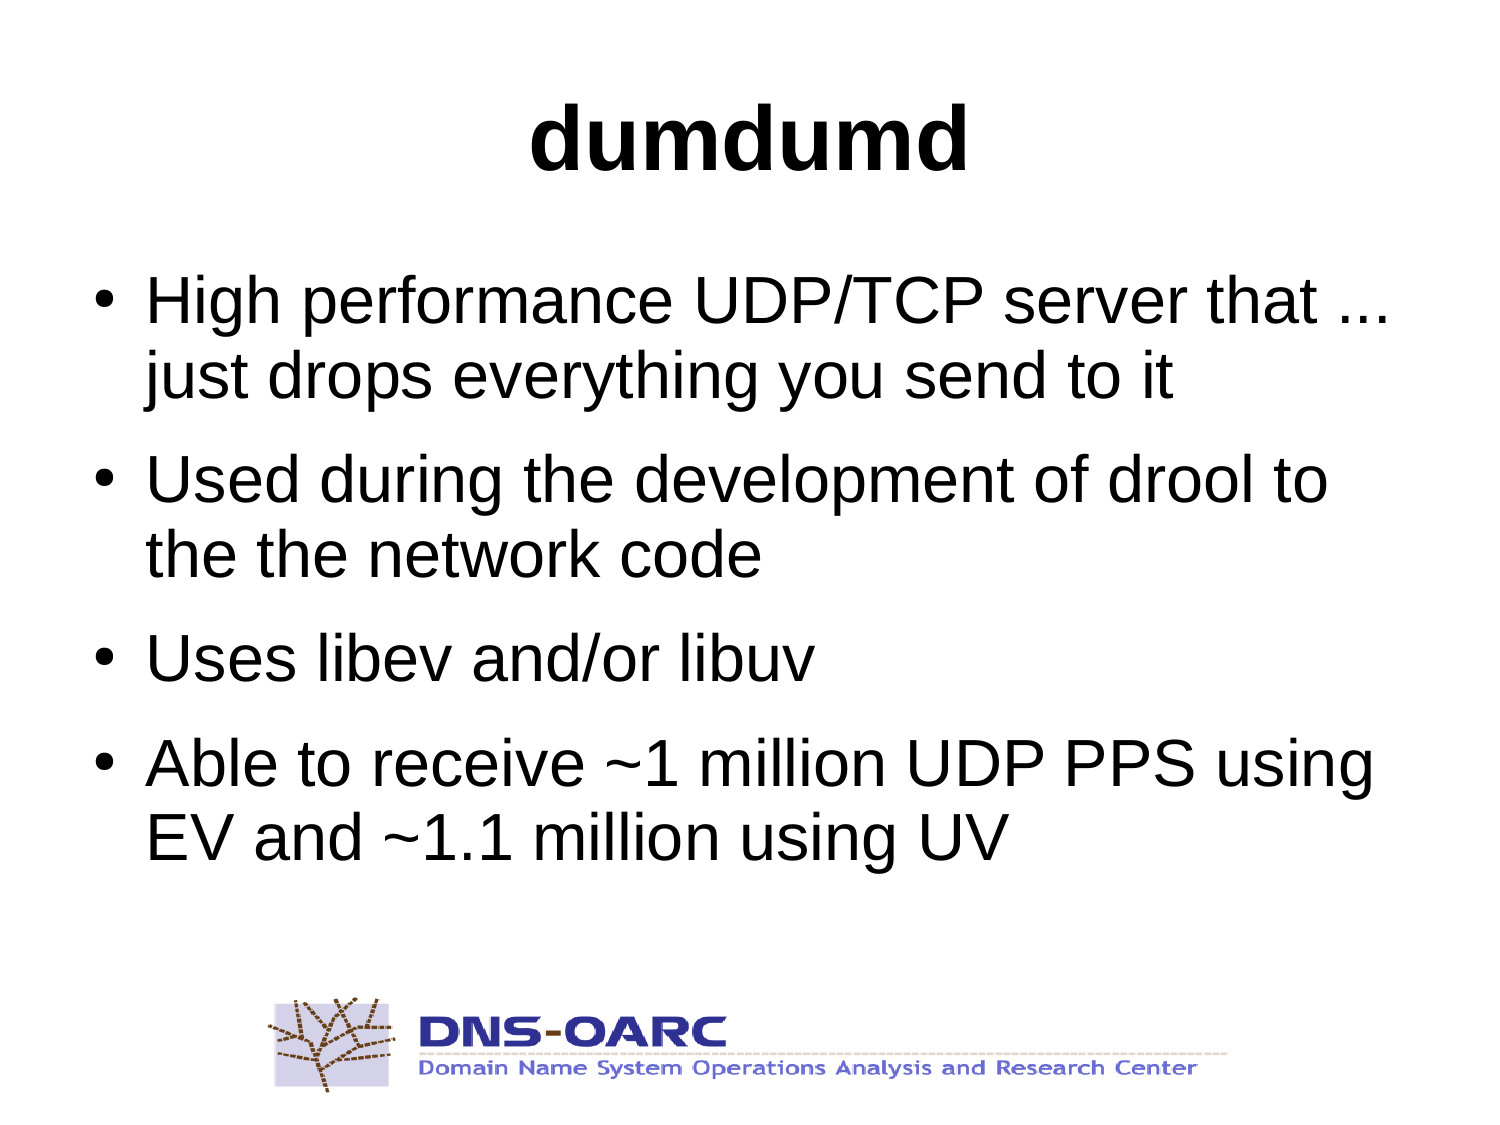

# dumdumd
High performance UDP/TCP server that ... just drops everything you send to it
Used during the development of drool to the the network code
Uses libev and/or libuv
Able to receive ~1 million UDP PPS using EV and ~1.1 million using UV